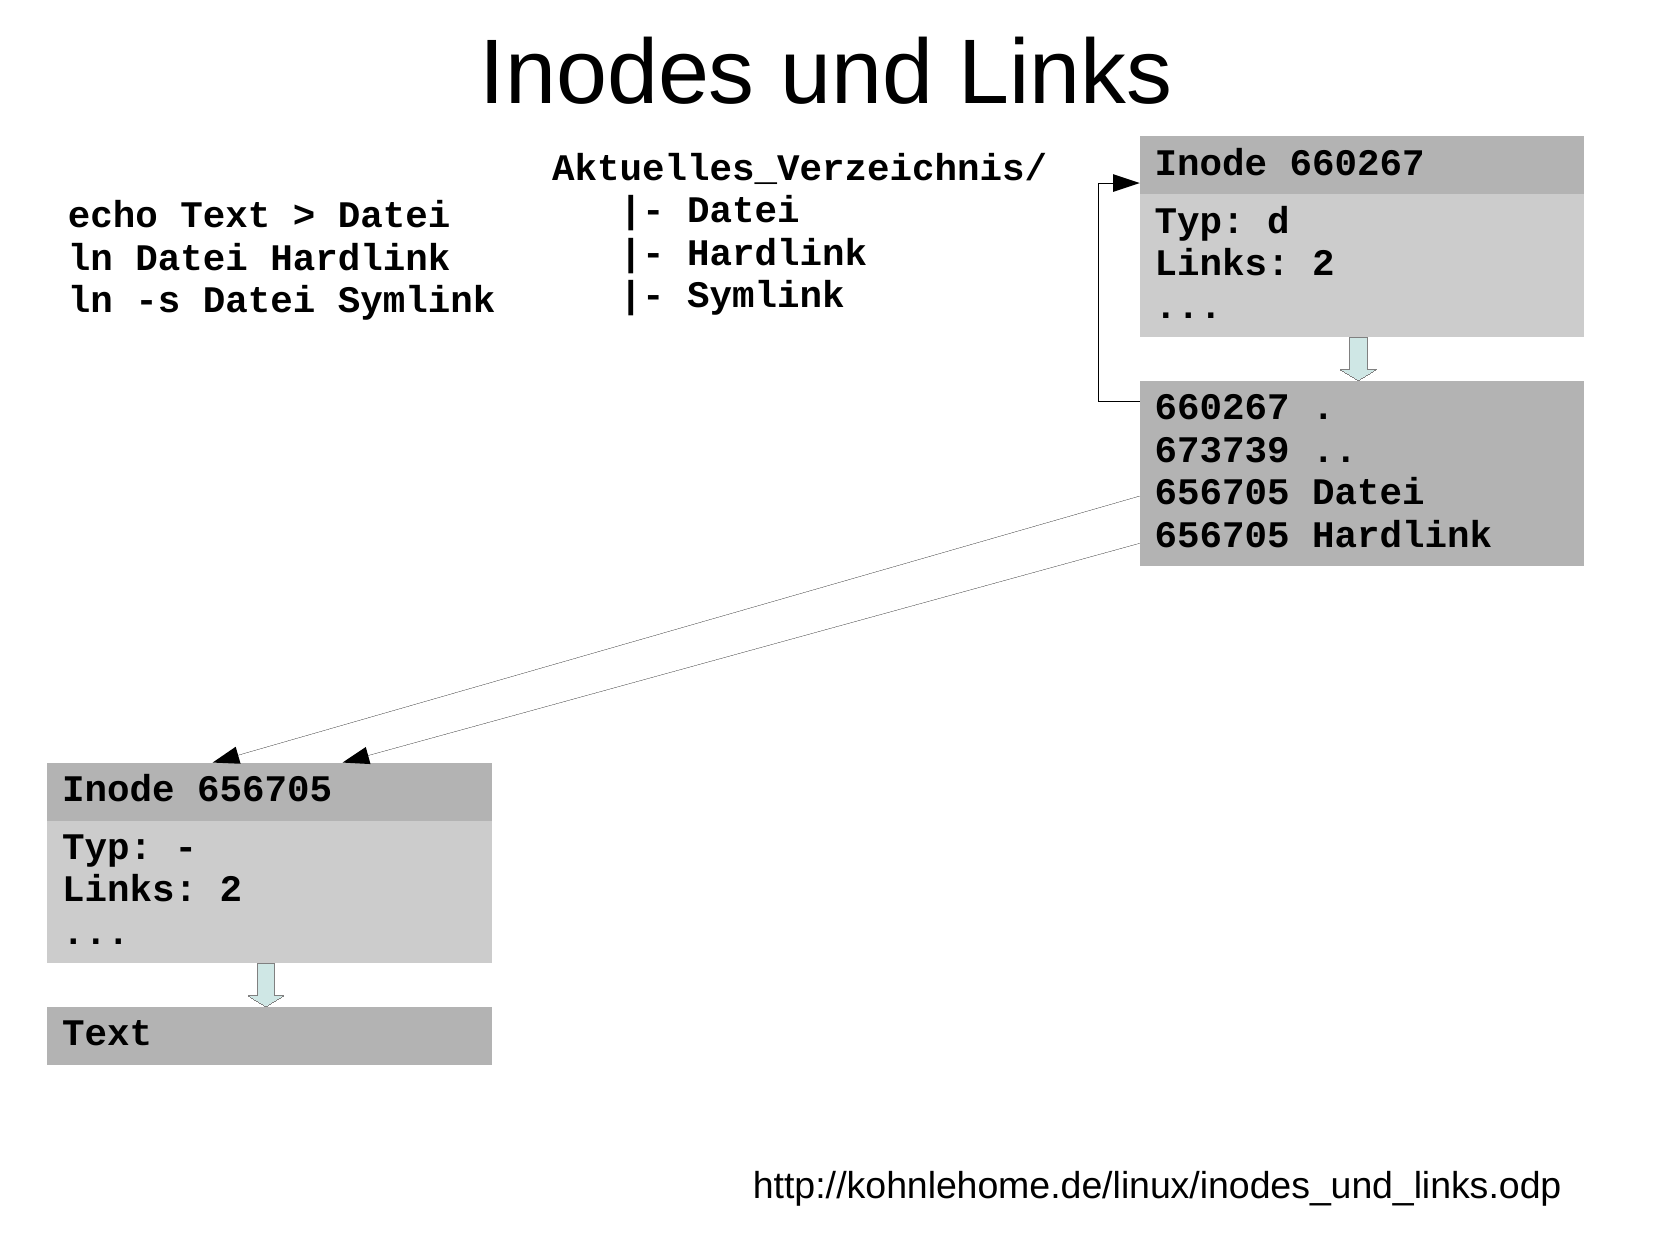

# Inodes und Links
| Inode 660267 |
| --- |
| Typ: d Links: 2 ... |
Aktuelles_Verzeichnis/
 |- Datei
 |- Hardlink
 |- Symlink
echo Text > Datei
ln Datei Hardlink
ln -s Datei Symlink
| 660267 . 673739 .. 656705 Datei 656705 Hardlink |
| --- |
| Inode 656705 |
| --- |
| Typ: - Links: 2 ... |
| Text |
| --- |
http://kohnlehome.de/linux/inodes_und_links.odp